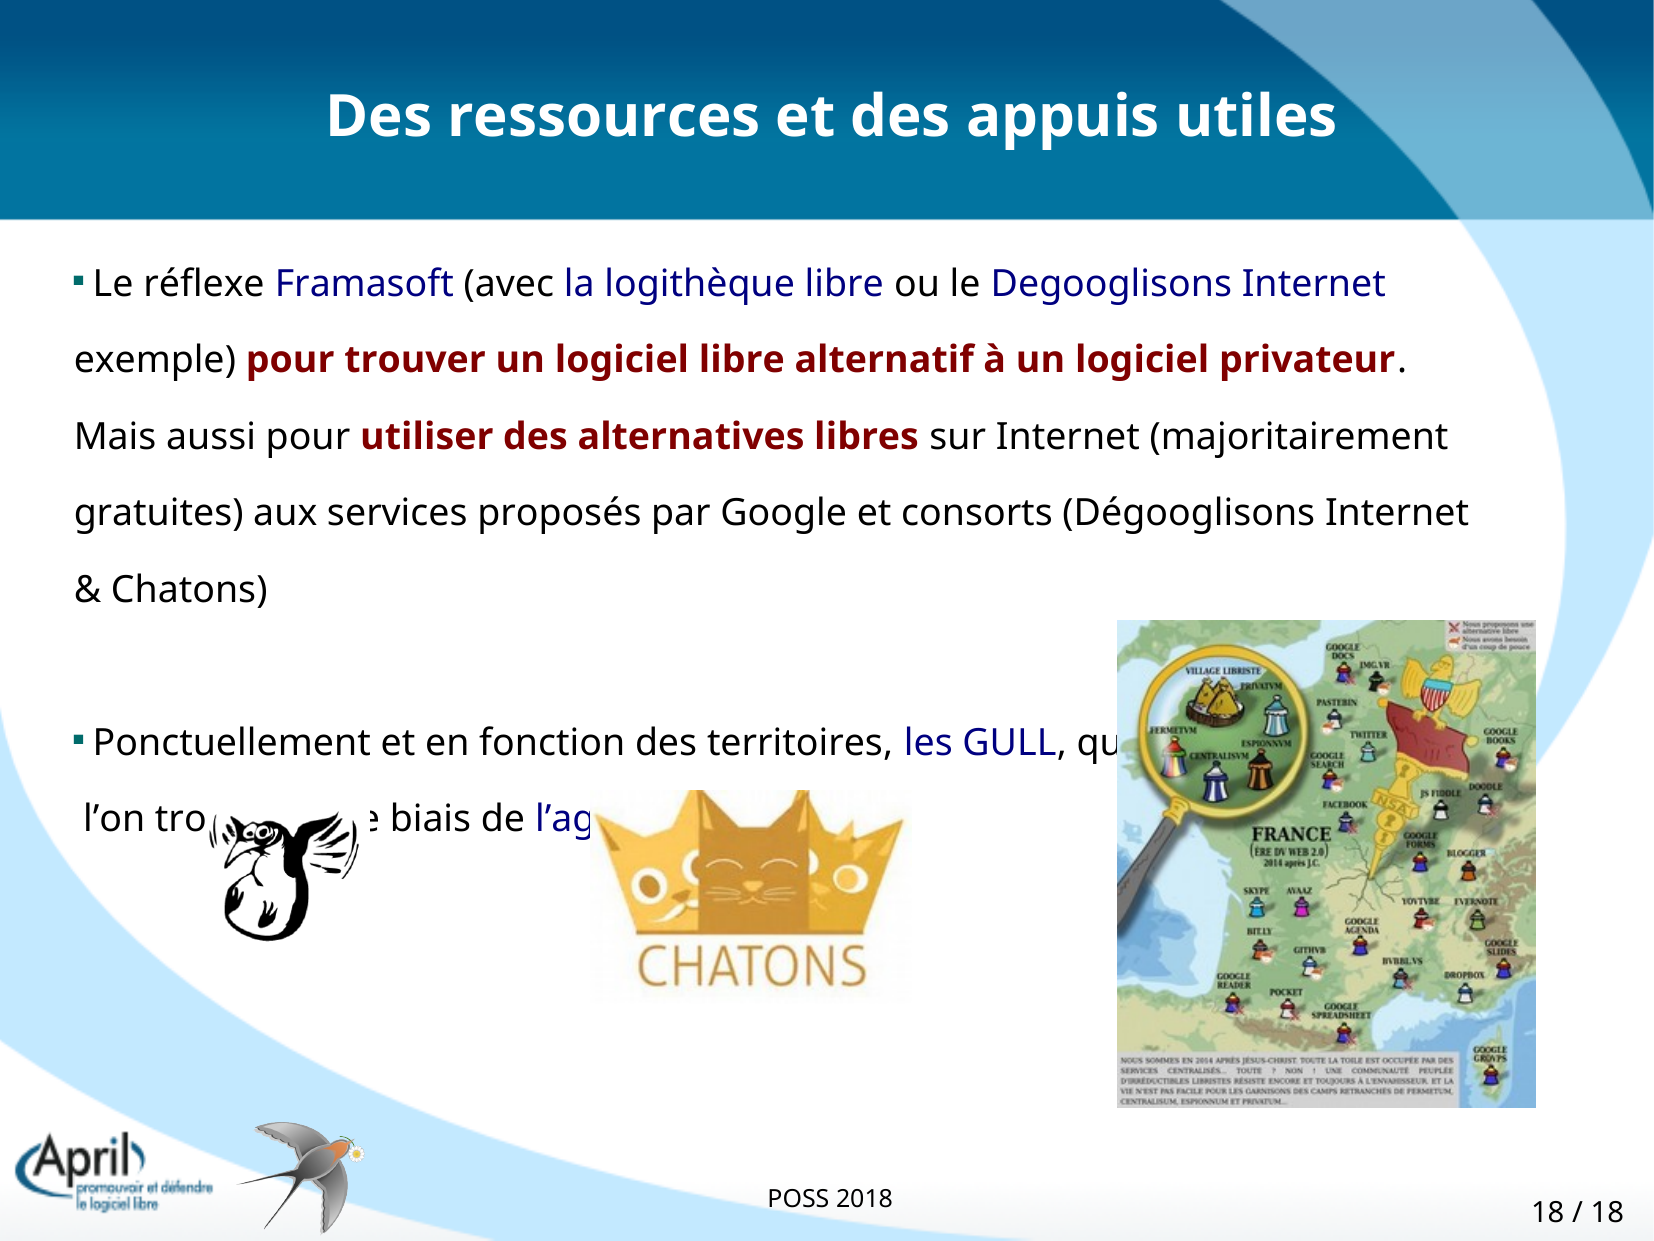

Des ressources et des appuis utiles
 Le réflexe Framasoft (avec la logithèque libre ou le Degooglisons Internet exemple) pour trouver un logiciel libre alternatif à un logiciel privateur. Mais aussi pour utiliser des alternatives libres sur Internet (majoritairement gratuites) aux services proposés par Google et consorts (Dégooglisons Internet & Chatons)
 Ponctuellement et en fonction des territoires, les GULL, que
l’on trouve par le biais de l’agenda du libre.
18
POSS 2018